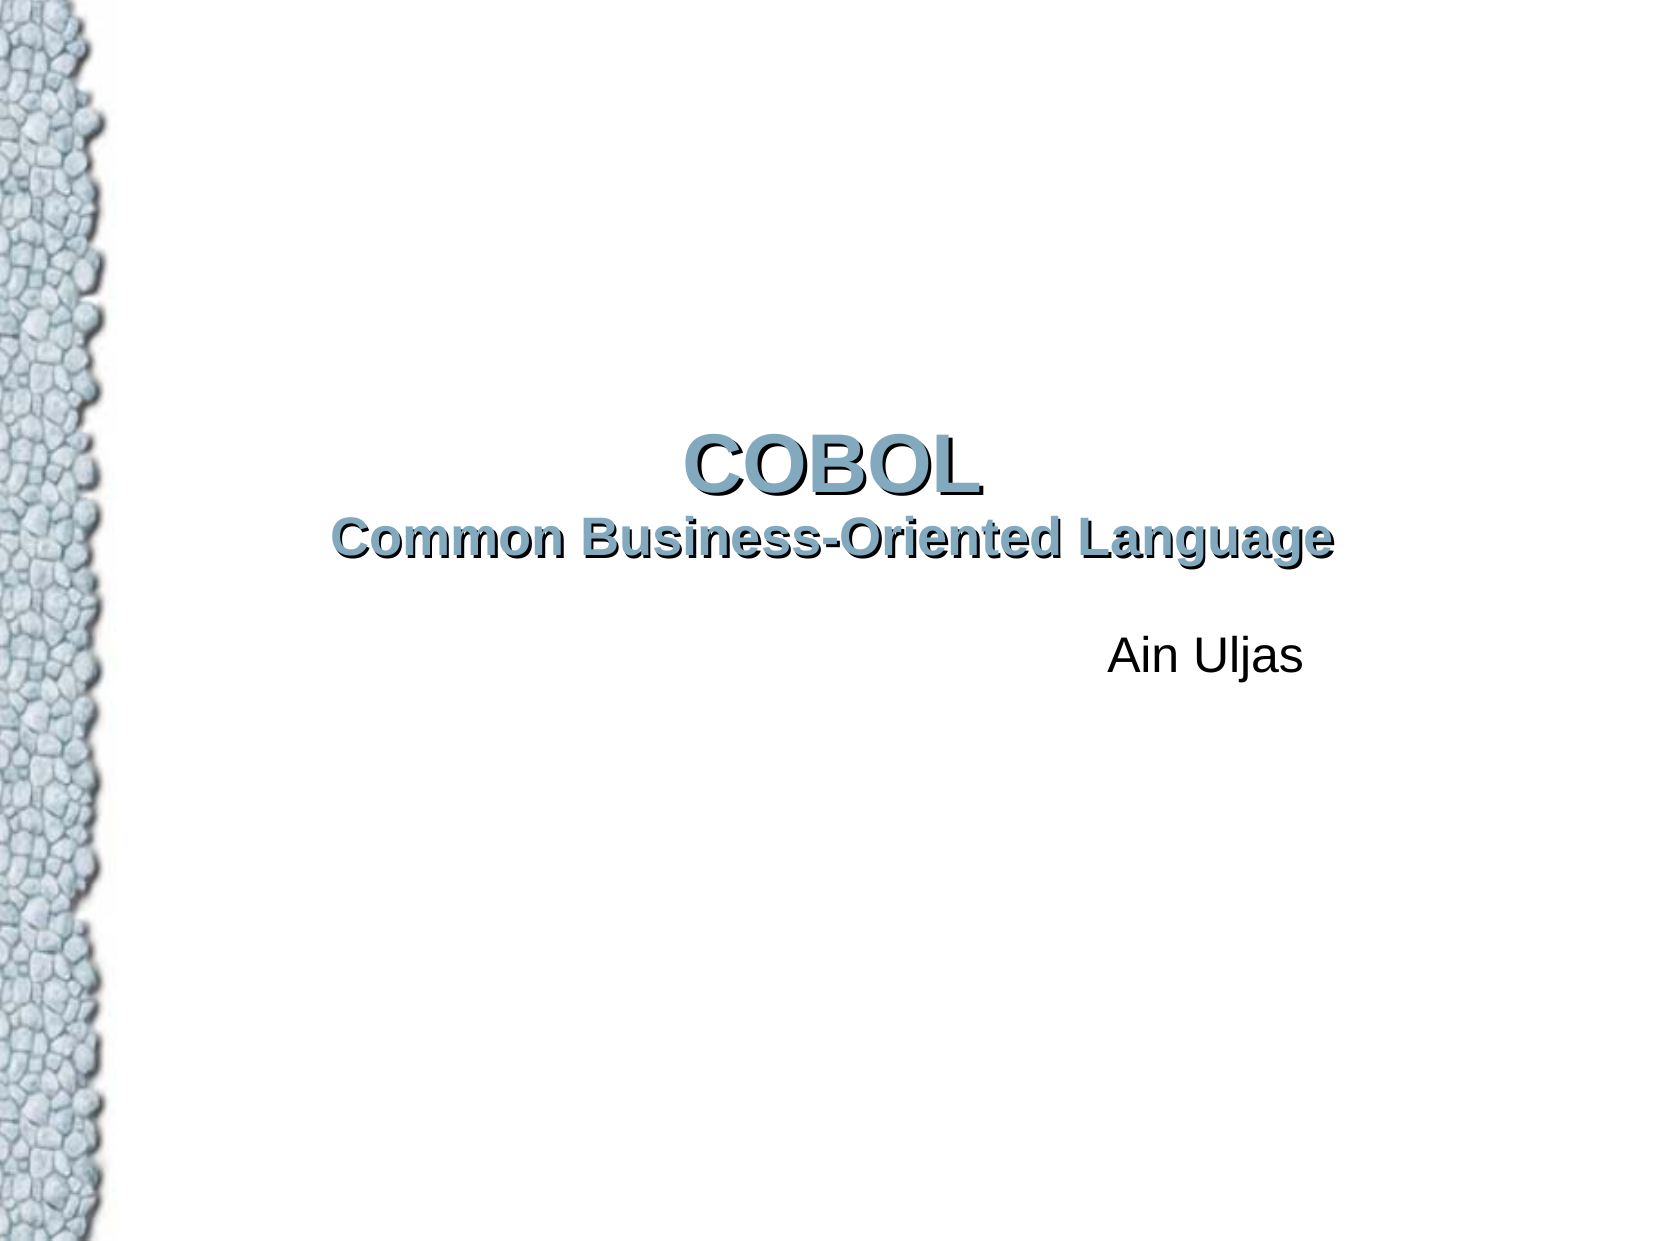

# COBOL Common Business-Oriented Language
Ain Uljas